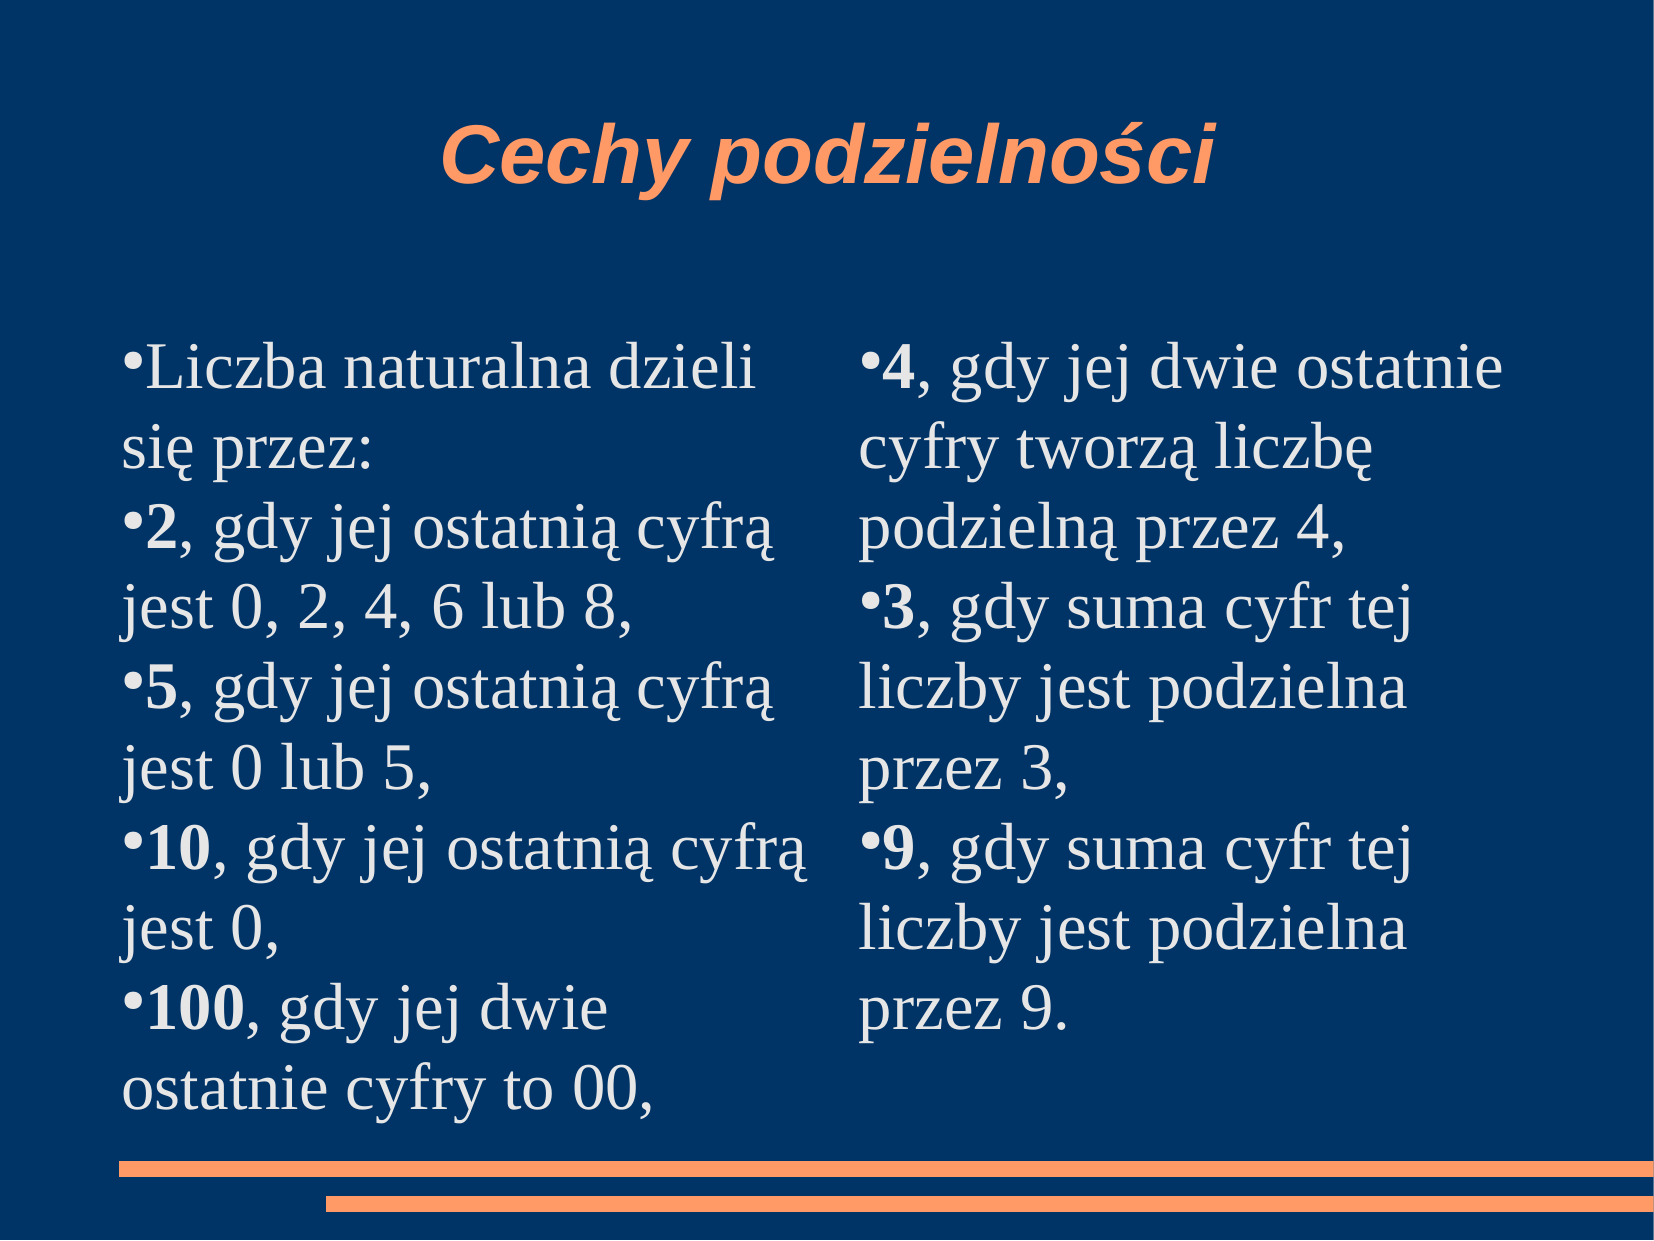

# Cechy podzielności
Liczba naturalna dzieli się przez:
2, gdy jej ostatnią cyfrą jest 0, 2, 4, 6 lub 8,
5, gdy jej ostatnią cyfrą jest 0 lub 5,
10, gdy jej ostatnią cyfrą jest 0,
100, gdy jej dwie ostatnie cyfry to 00,
4, gdy jej dwie ostatnie cyfry tworzą liczbę podzielną przez 4,
3, gdy suma cyfr tej liczby jest podzielna przez 3,
9, gdy suma cyfr tej liczby jest podzielna przez 9.